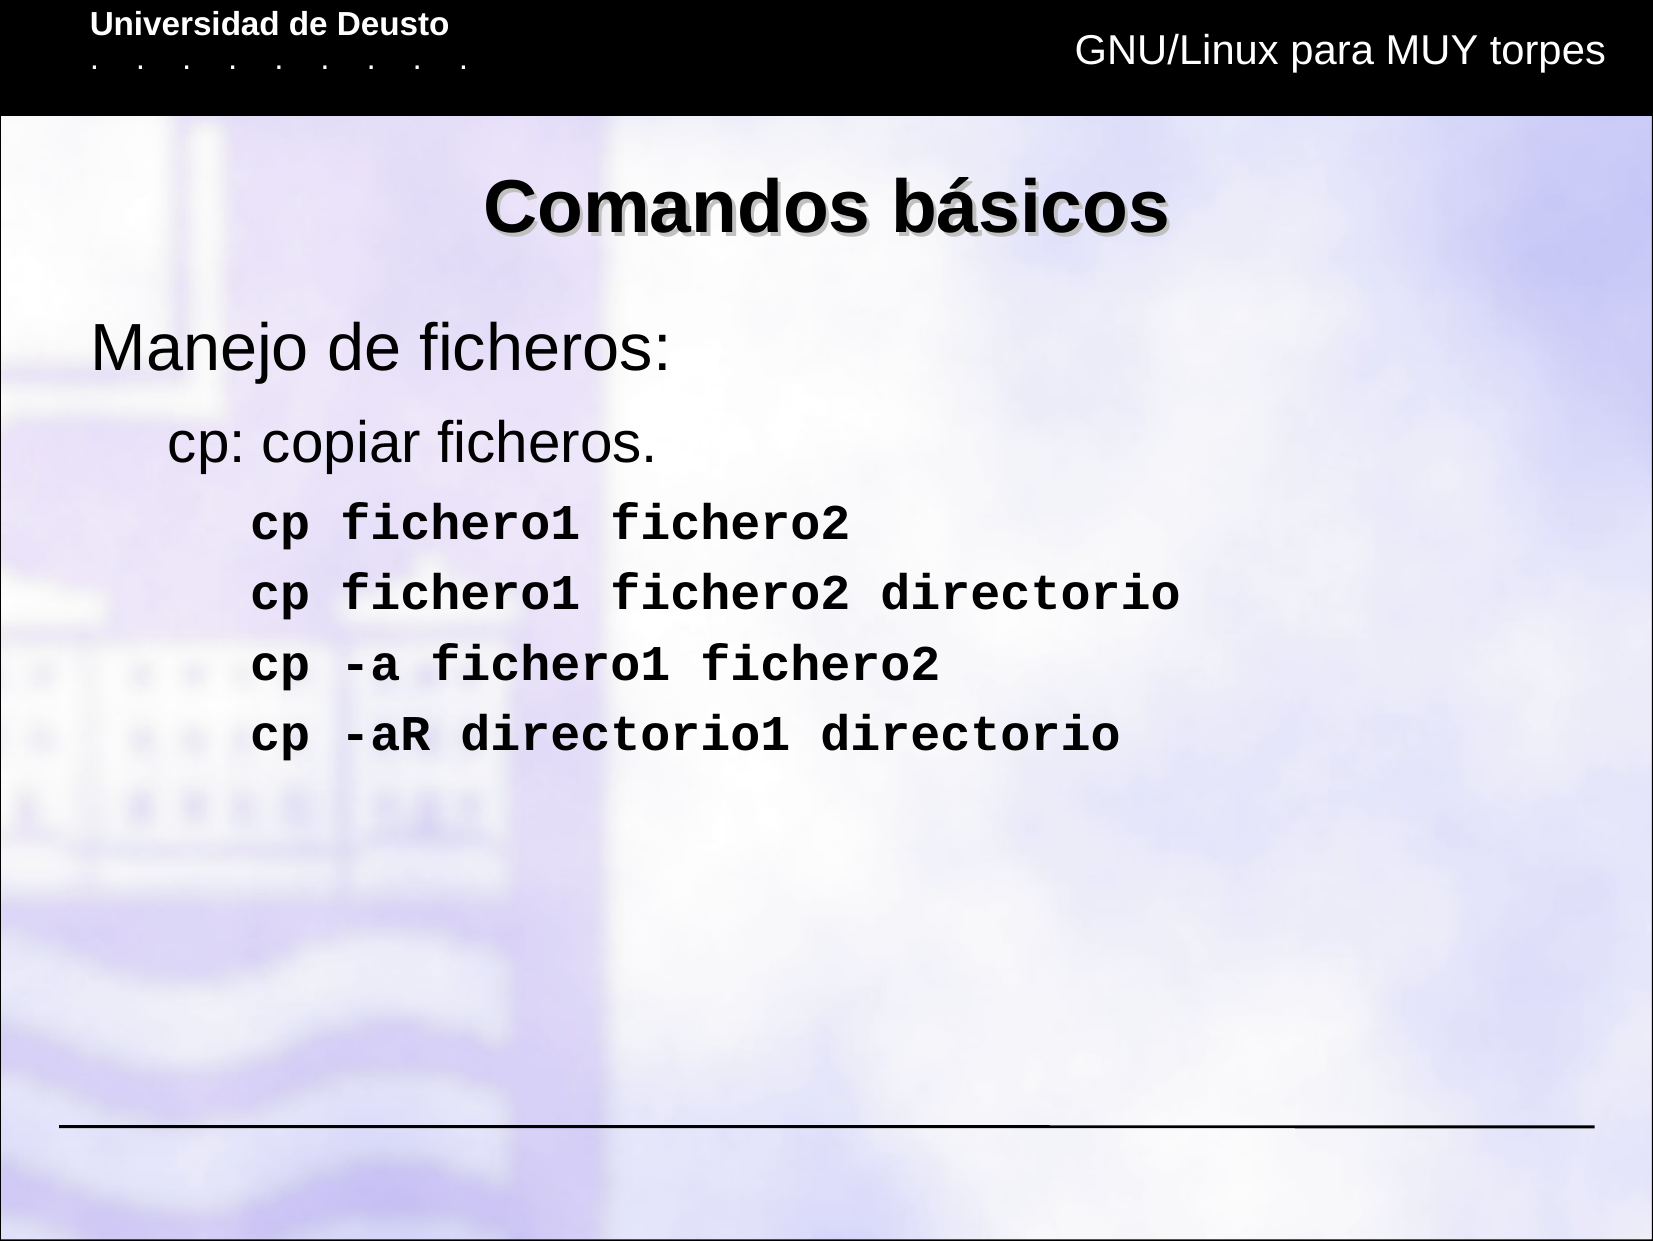

# Comandos básicos
Manejo de ficheros:
cp: copiar ficheros.
cp fichero1 fichero2
cp fichero1 fichero2 directorio
cp -a fichero1 fichero2
cp -aR directorio1 directorio